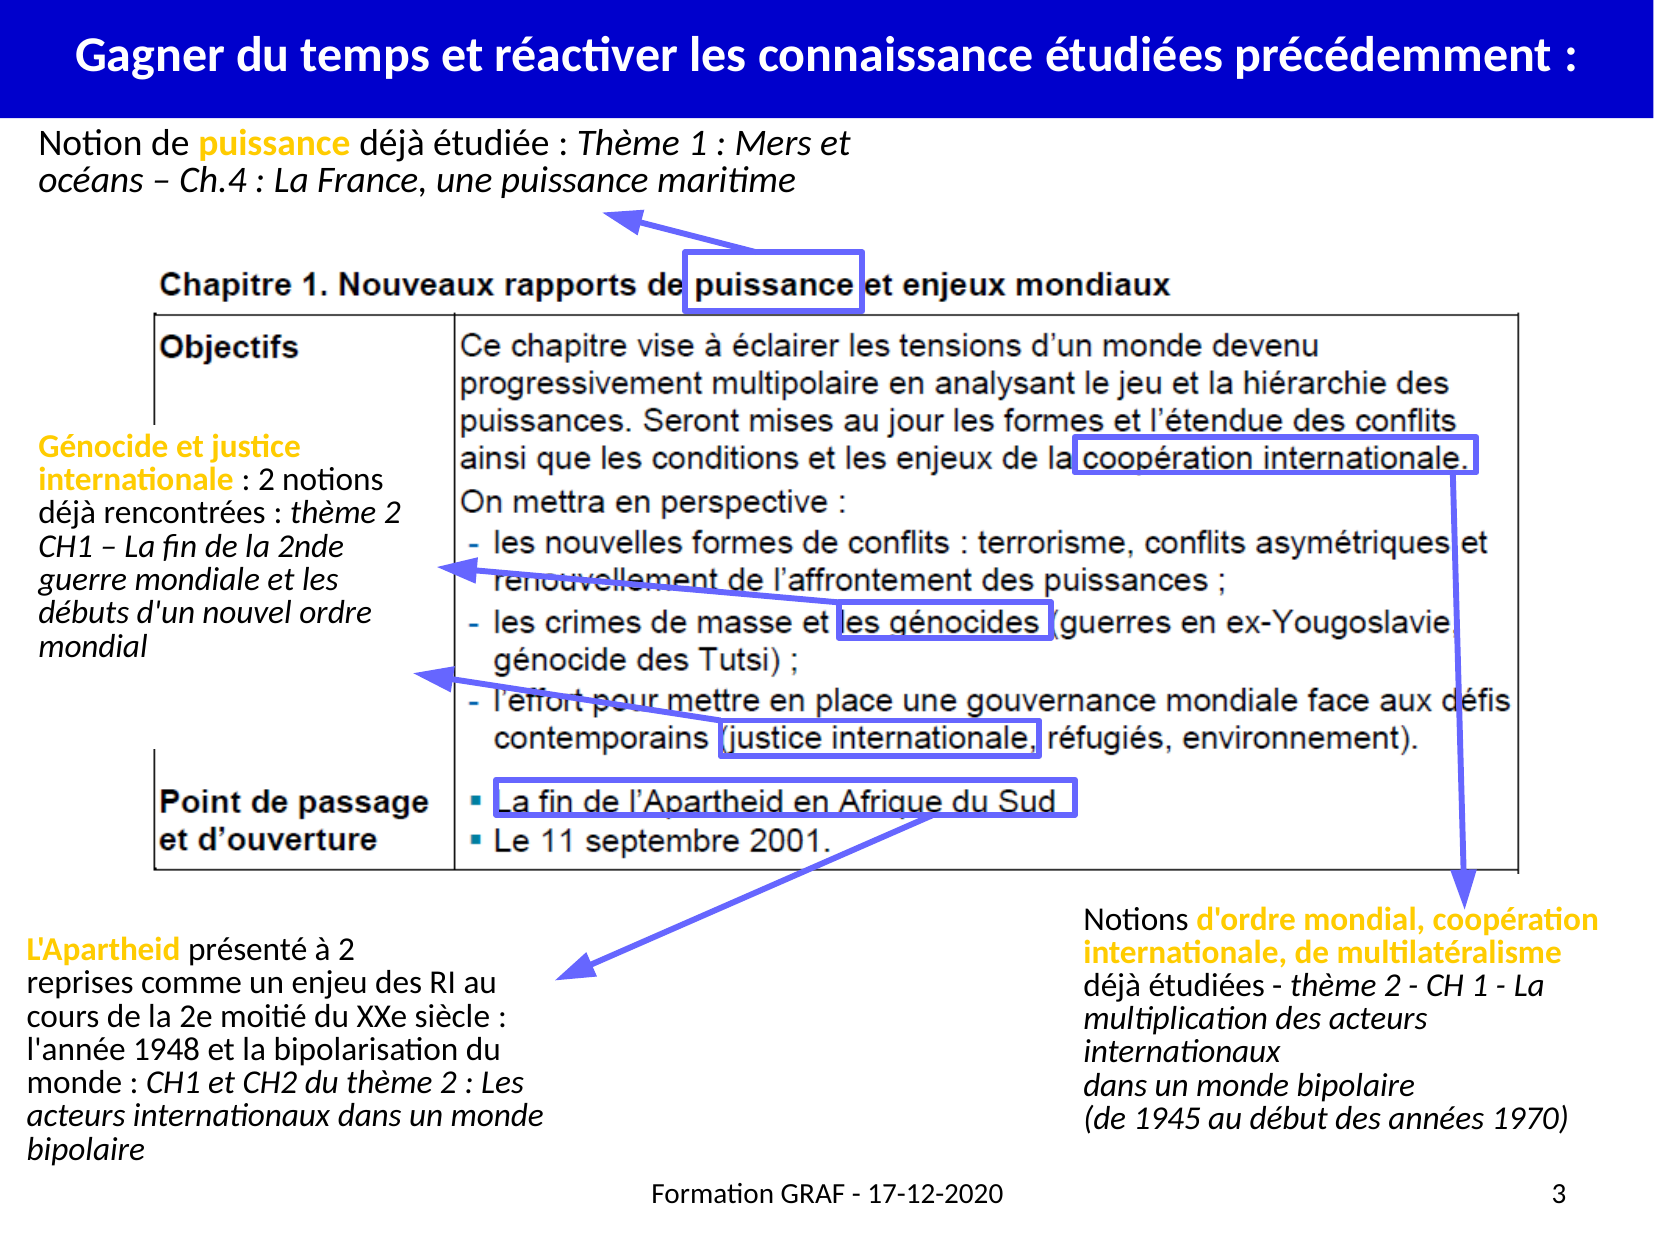

# Gagner du temps et réactiver les connaissance étudiées précédemment :
Notion de puissance déjà étudiée : Thème 1 : Mers et océans – Ch.4 : La France, une puissance maritime
Génocide et justice internationale : 2 notions déjà rencontrées : thème 2 CH1 – La fin de la 2nde guerre mondiale et les débuts d'un nouvel ordre mondial
Notions d'ordre mondial, coopération internationale, de multilatéralisme déjà étudiées - thème 2 - CH 1 - La multiplication des acteurs internationaux
dans un monde bipolaire
(de 1945 au début des années 1970)
L'Apartheid présenté à 2 reprises comme un enjeu des RI au cours de la 2e moitié du XXe siècle : l'année 1948 et la bipolarisation du monde : CH1 et CH2 du thème 2 : Les acteurs internationaux dans un monde bipolaire
3